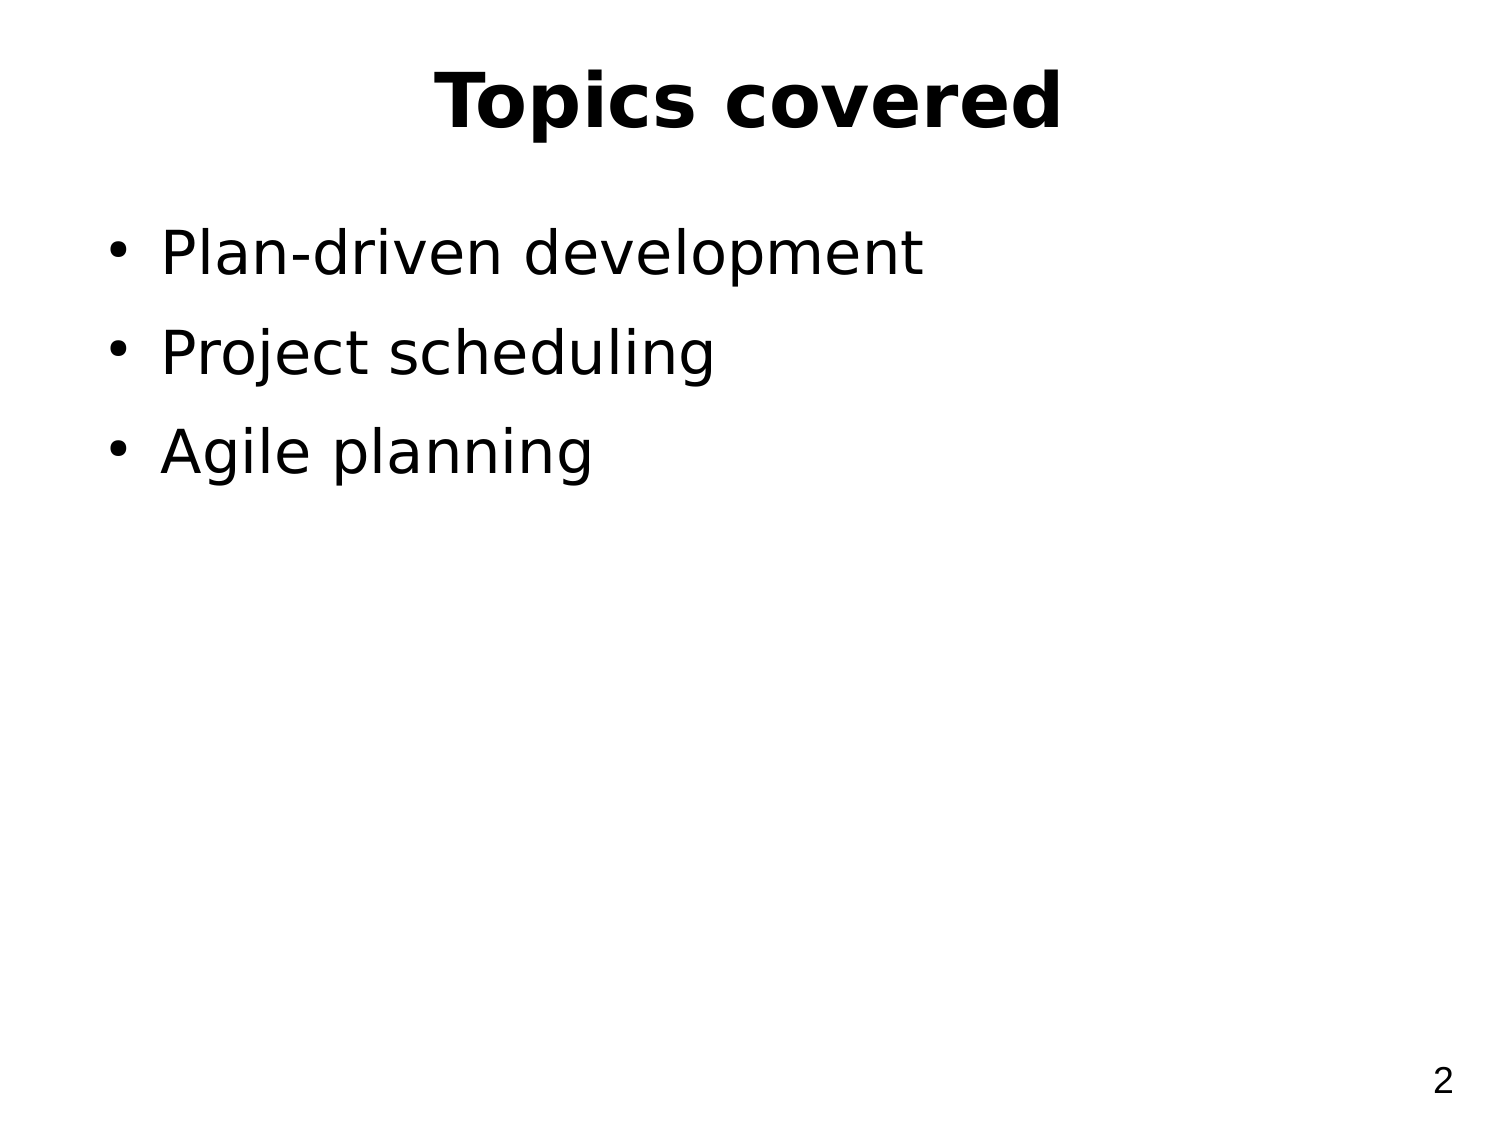

# Topics covered
Plan-driven development
Project scheduling
Agile planning